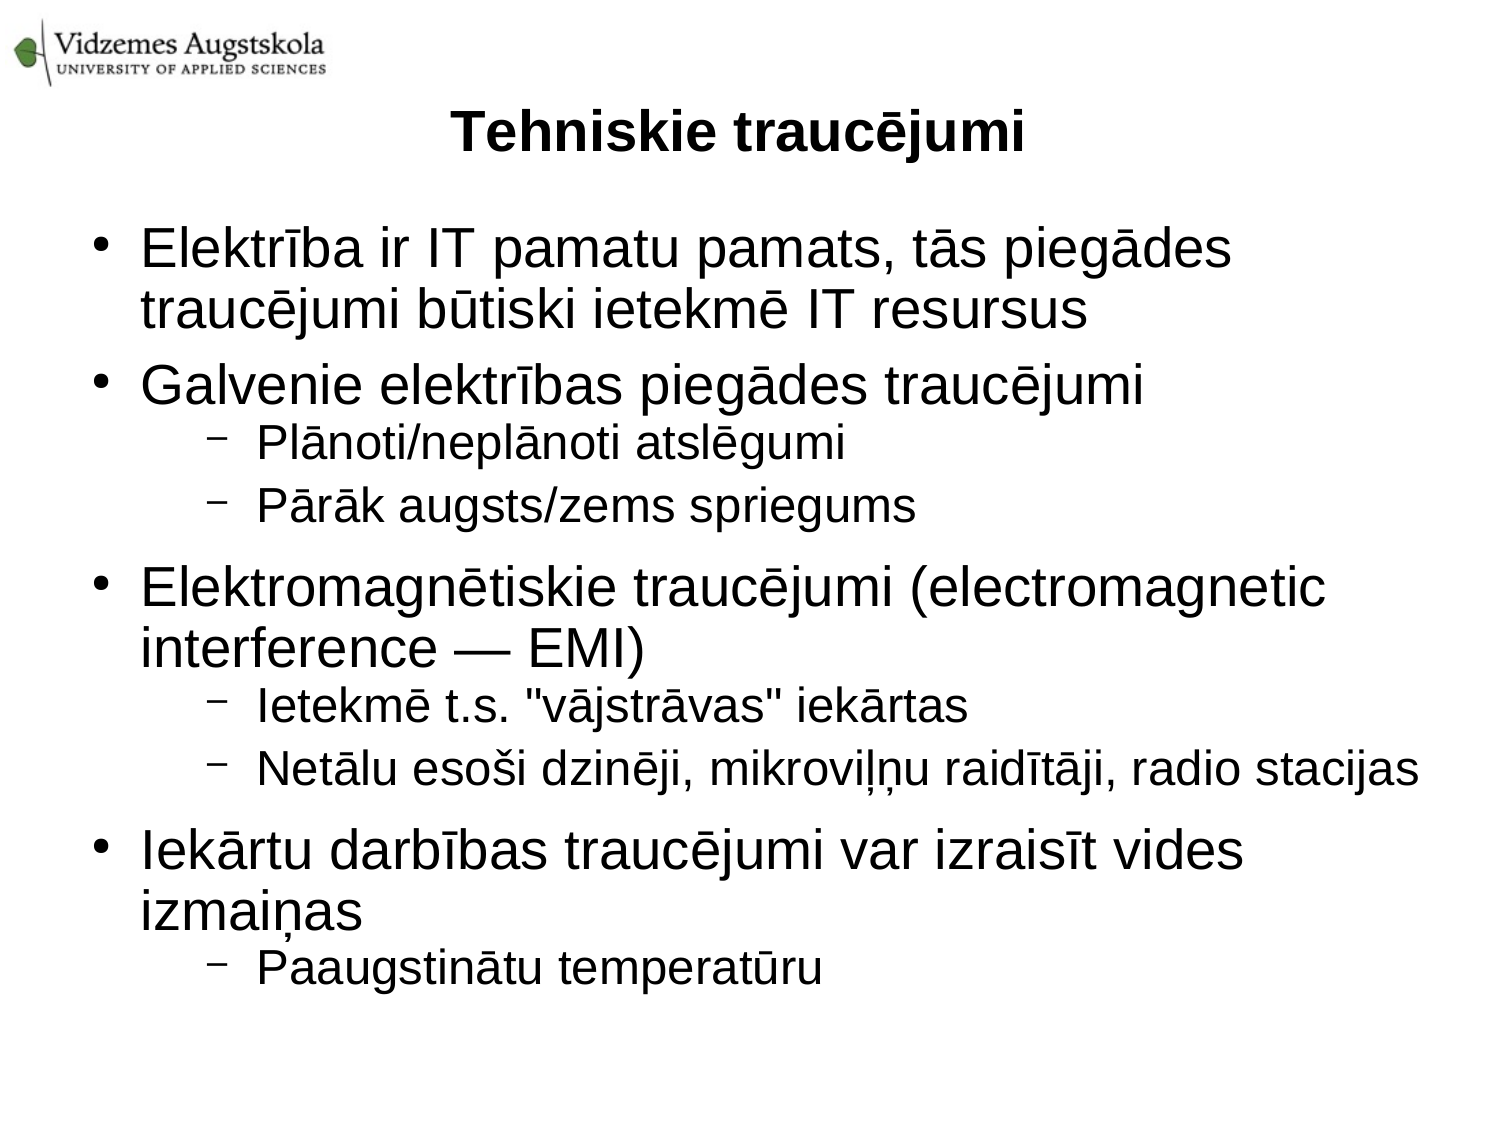

# Tehniskie traucējumi
Elektrība ir IT pamatu pamats, tās piegādes traucējumi būtiski ietekmē IT resursus
Galvenie elektrības piegādes traucējumi
Plānoti/neplānoti atslēgumi
Pārāk augsts/zems spriegums
Elektromagnētiskie traucējumi (electromagnetic interference — EMI)
Ietekmē t.s. "vājstrāvas" iekārtas
Netālu esoši dzinēji, mikroviļņu raidītāji, radio stacijas
Iekārtu darbības traucējumi var izraisīt vides izmaiņas
Paaugstinātu temperatūru